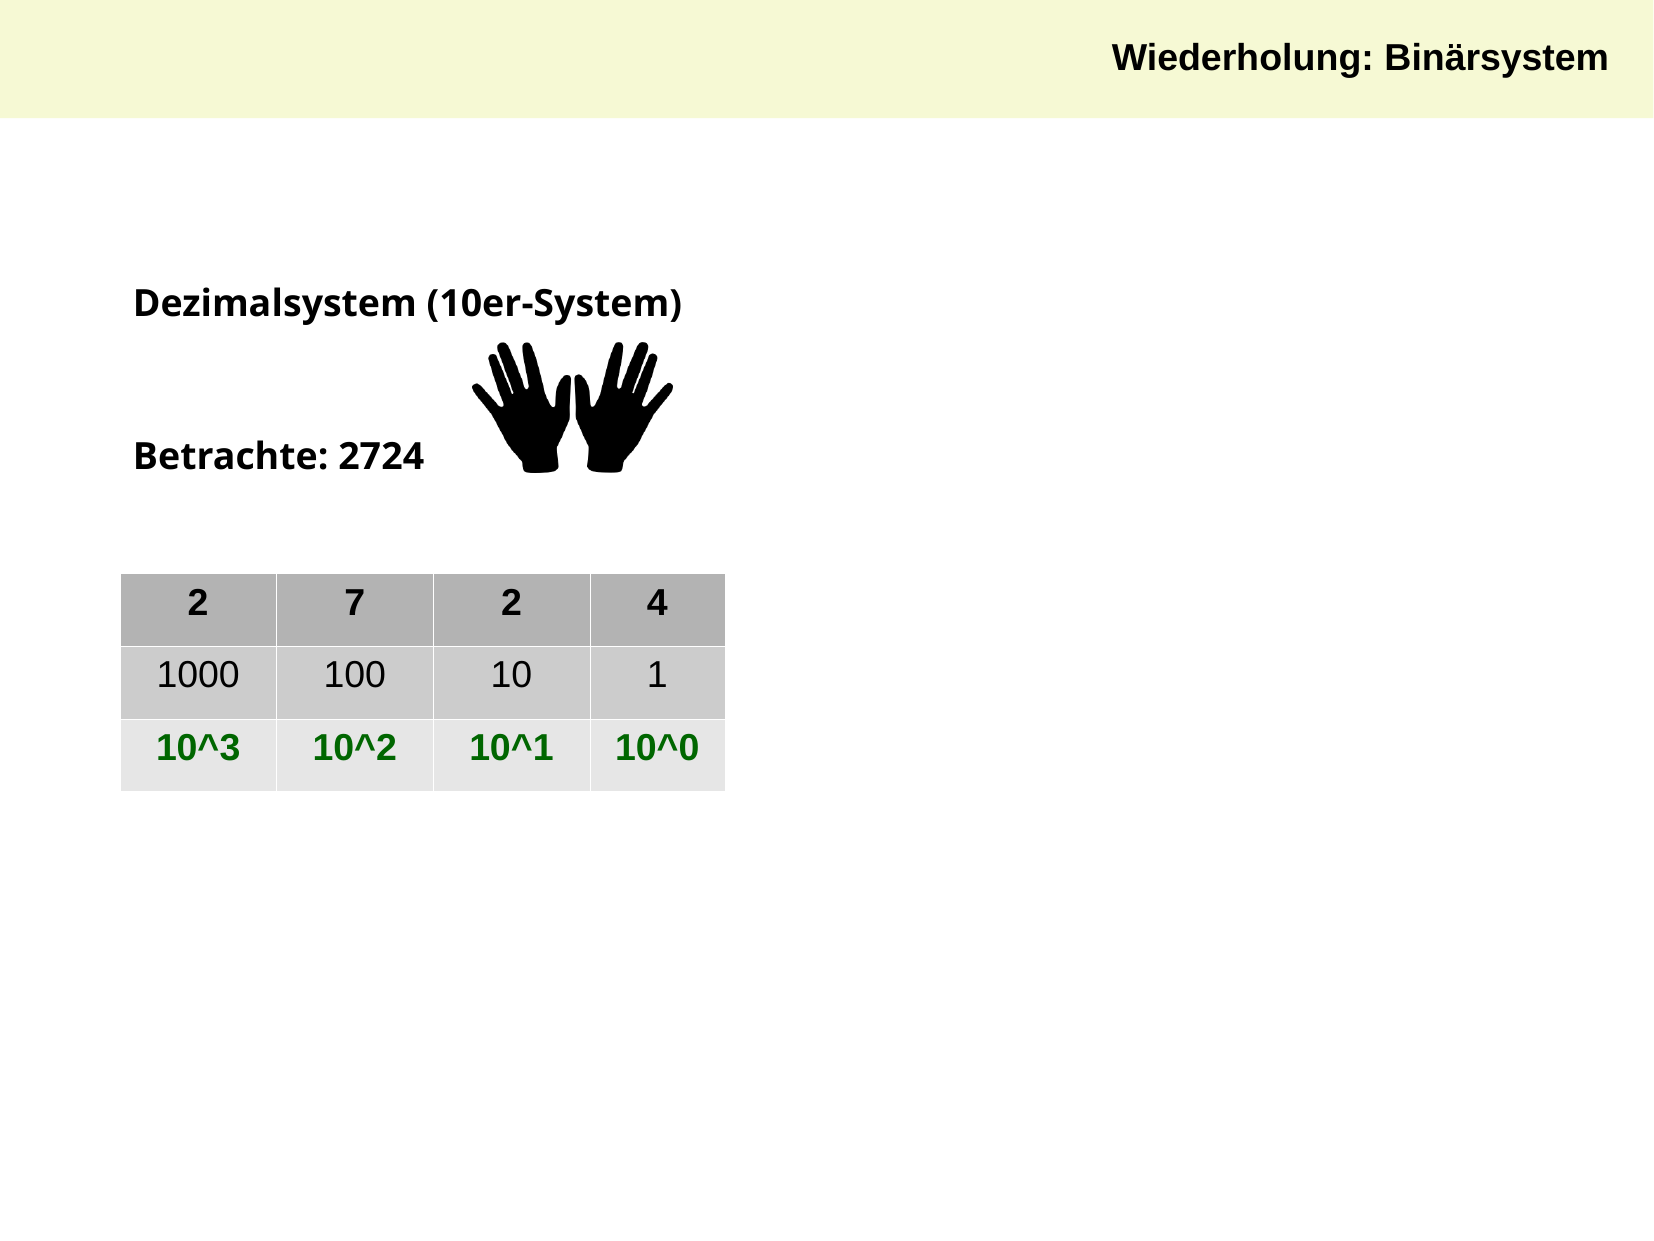

Wiederholung: Binärsystem
Dezimalsystem (10er-System)
Betrachte: 2724
| 2 | 7 | 2 | 4 |
| --- | --- | --- | --- |
| 1000 | 100 | 10 | 1 |
| 10^3 | 10^2 | 10^1 | 10^0 |